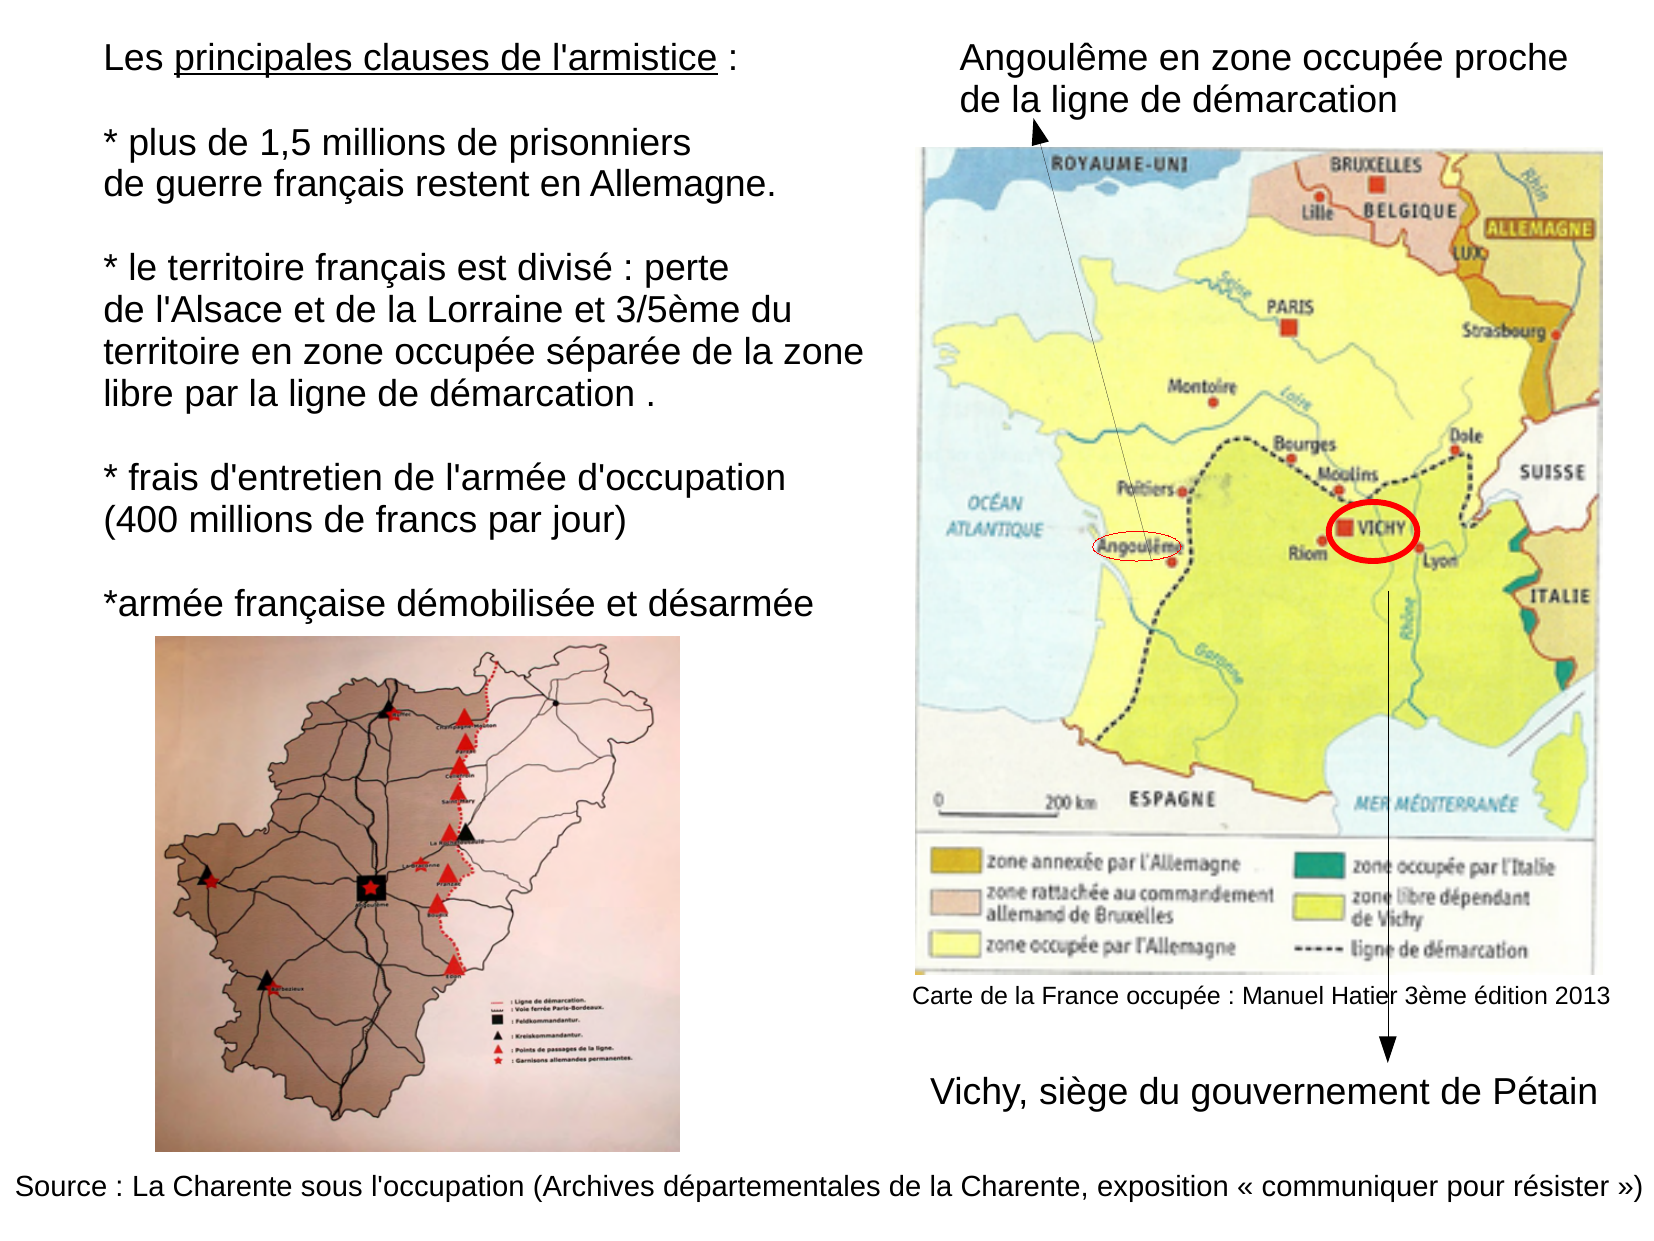

Les principales clauses de l'armistice :
* plus de 1,5 millions de prisonniers
de guerre français restent en Allemagne.
* le territoire français est divisé : perte
de l'Alsace et de la Lorraine et 3/5ème du territoire en zone occupée séparée de la zone libre par la ligne de démarcation .
* frais d'entretien de l'armée d'occupation
(400 millions de francs par jour)
*armée française démobilisée et désarmée
Angoulême en zone occupée proche
de la ligne de démarcation
Carte de la France occupée : Manuel Hatier 3ème édition 2013
Vichy, siège du gouvernement de Pétain
Source : La Charente sous l'occupation (Archives départementales de la Charente, exposition « communiquer pour résister »)